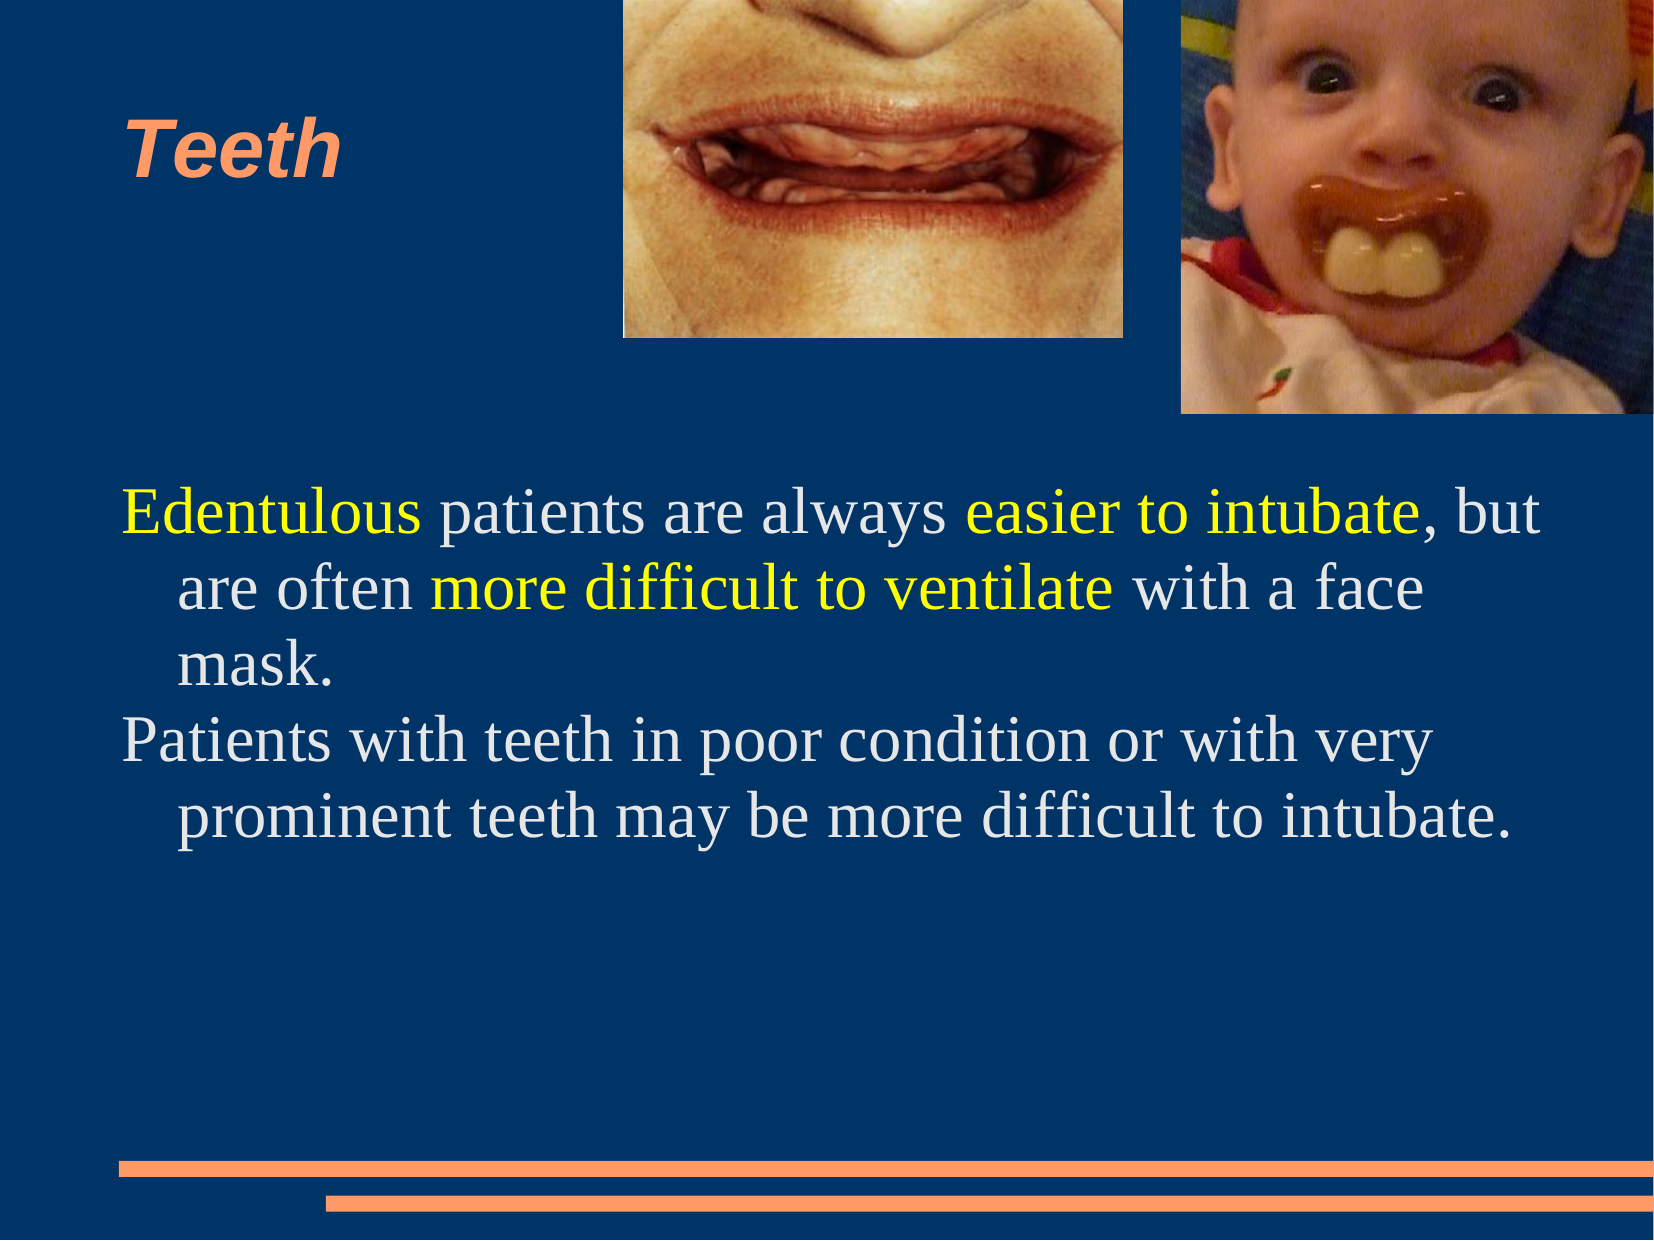

# Teeth
Edentulous patients are always easier to intubate, but are often more difficult to ventilate with a face mask.
Patients with teeth in poor condition or with very prominent teeth may be more difficult to intubate.